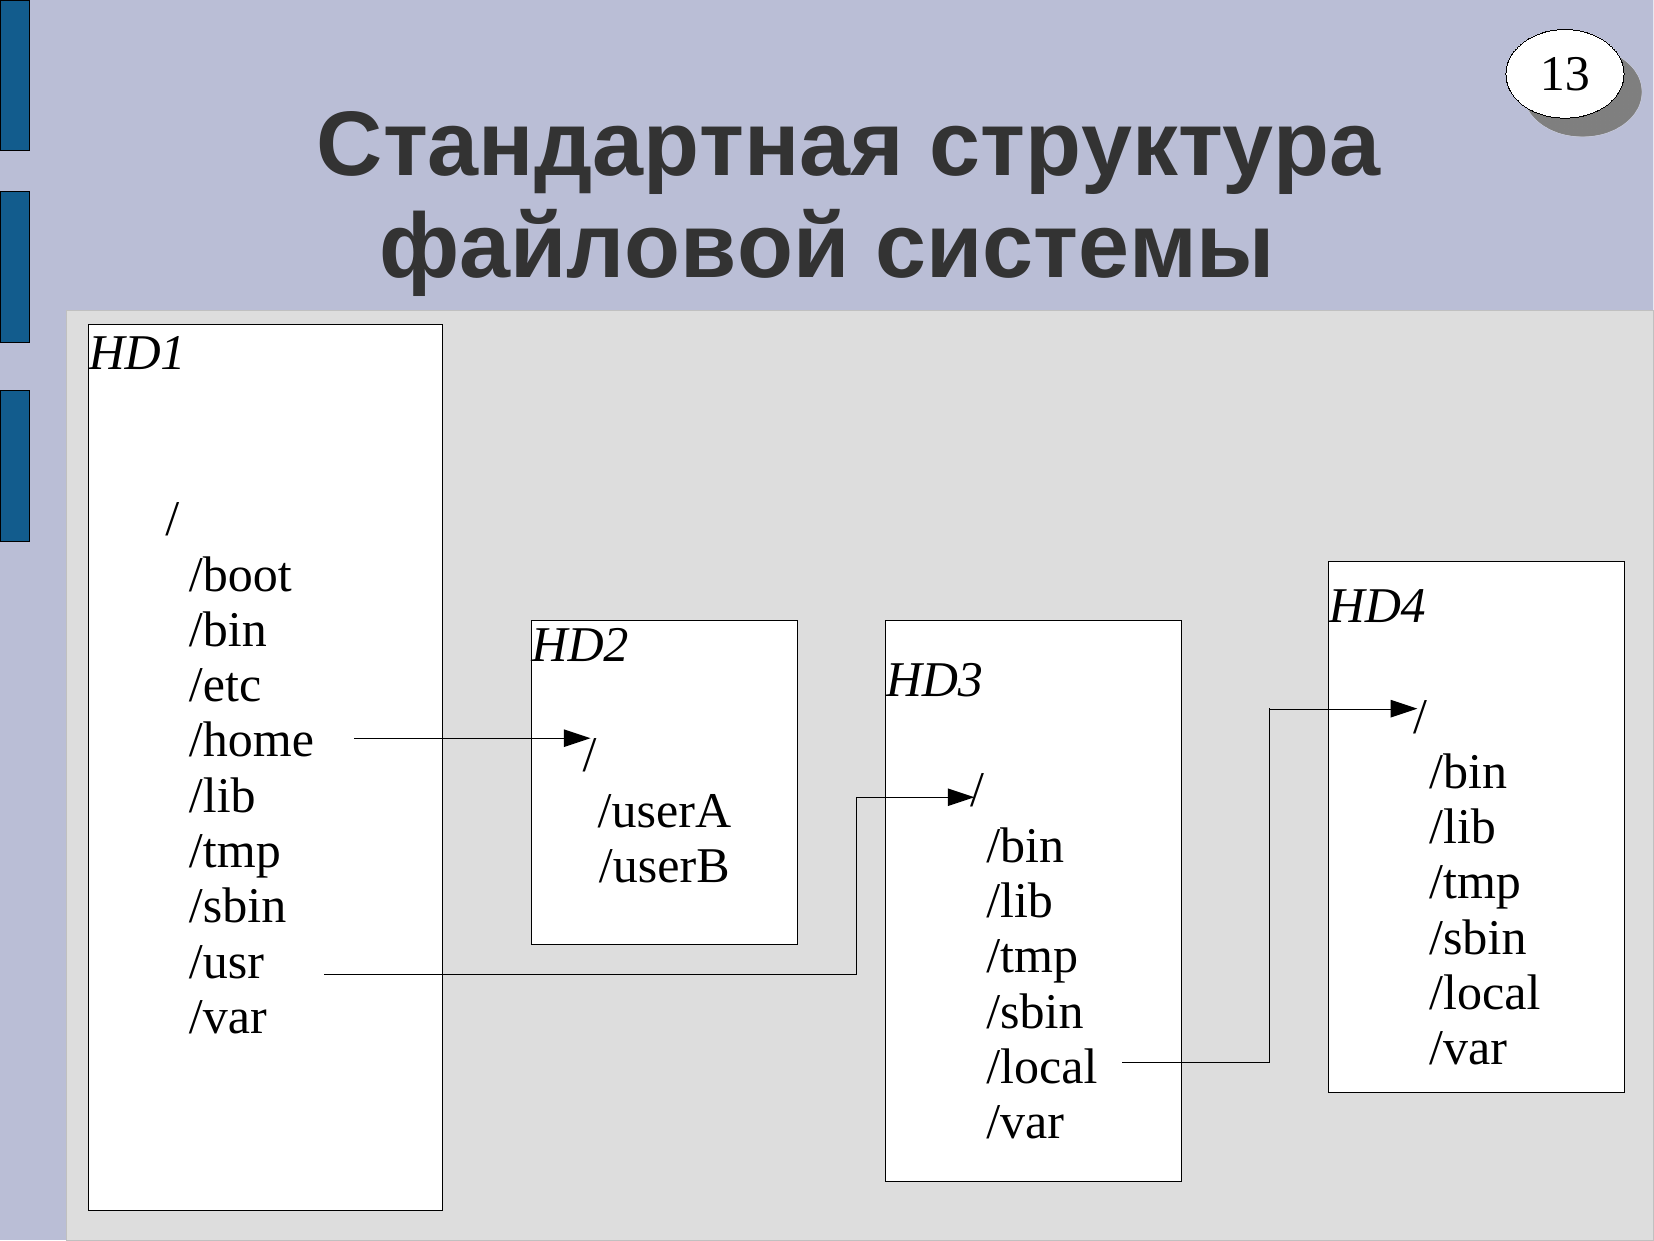

13
# Cтандартная структура файловой системы
HD1
/
/boot
/bin
/etc
/home
/lib
/tmp
/sbin
/usr
/var
HD4
/
/bin
/lib
/tmp
/sbin
/local
/var
HD2
/
/userA
/userB
HD3
/
/bin
/lib
/tmp
/sbin
/local
/var